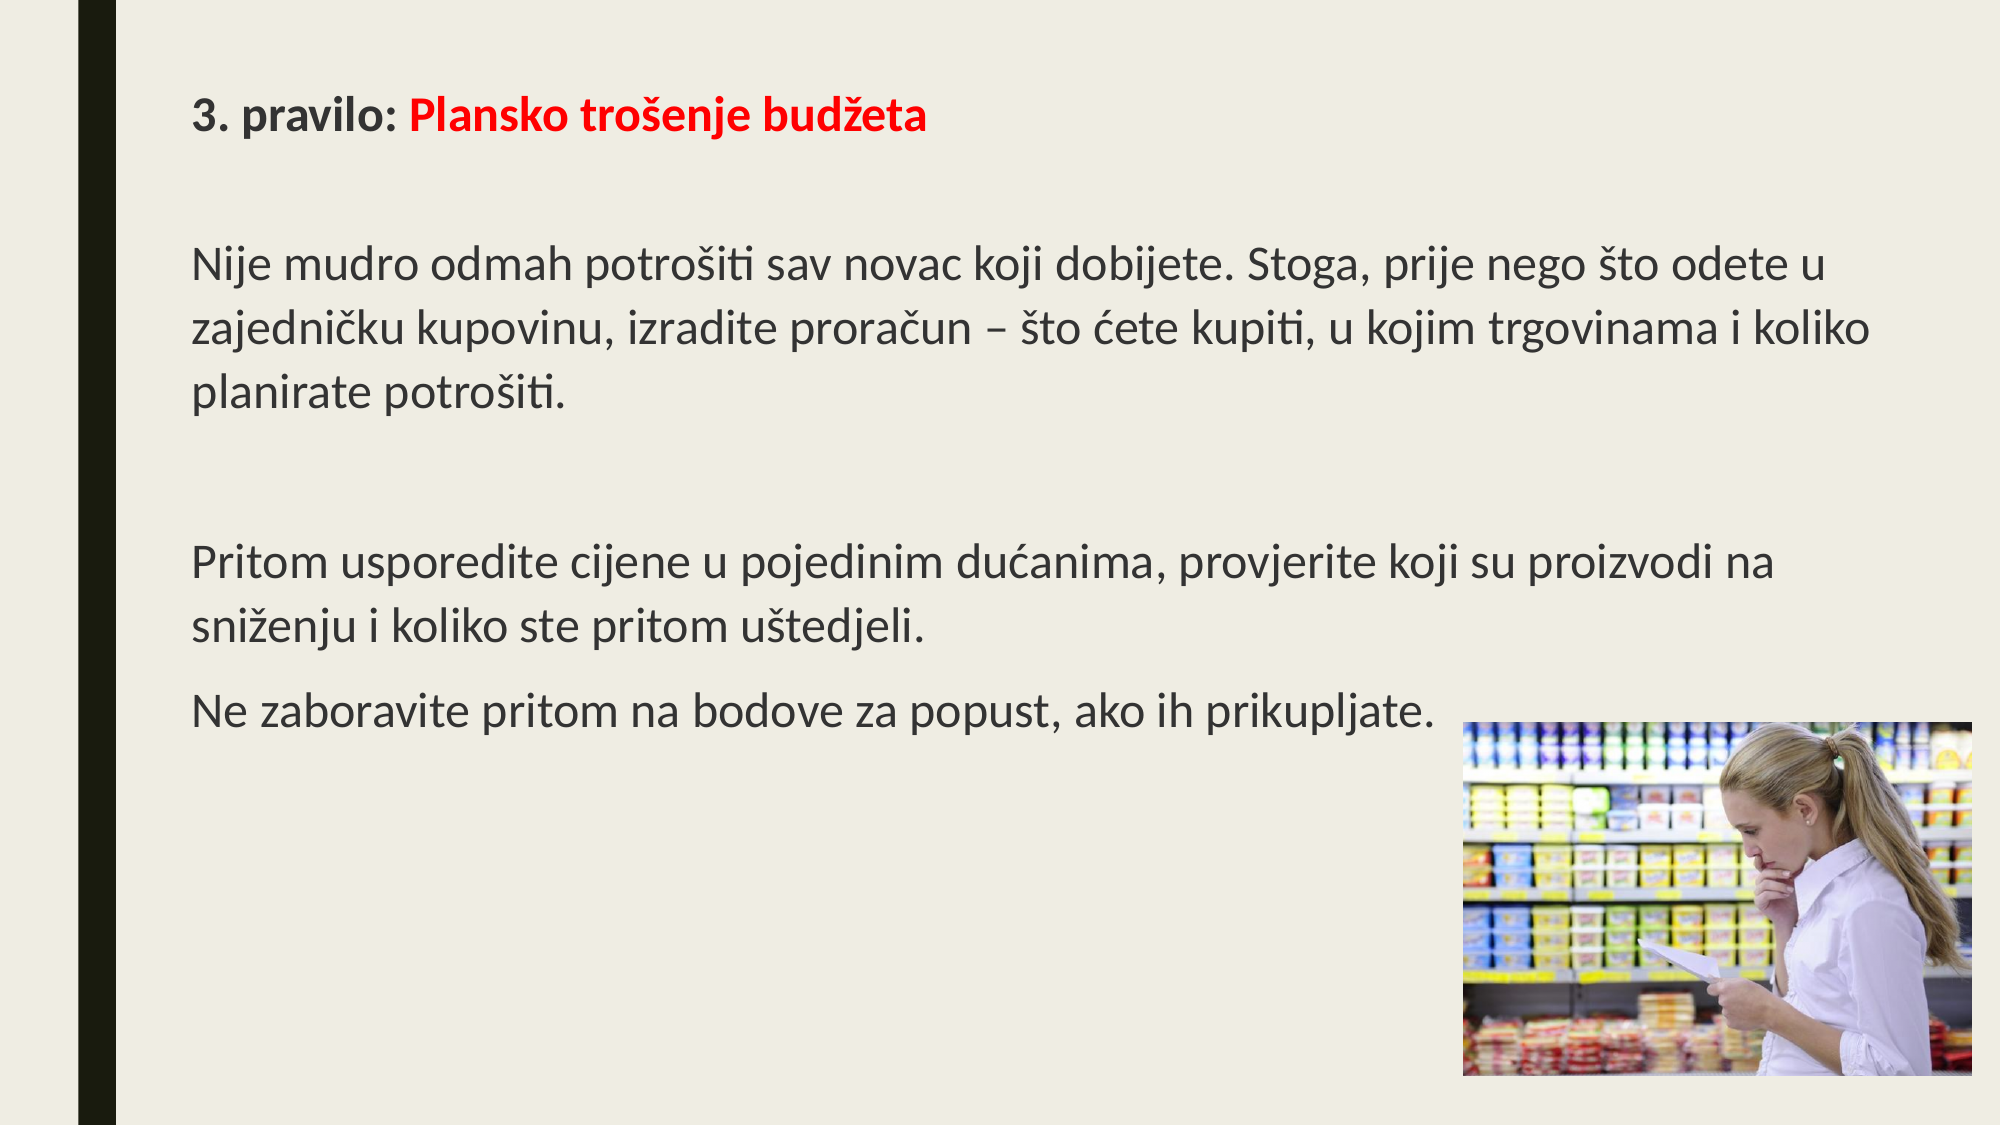

# 3. pravilo: Plansko trošenje budžeta
Nije mudro odmah potrošiti sav novac koji dobijete. Stoga, prije nego što odete u zajedničku kupovinu, izradite proračun – što ćete kupiti, u kojim trgovinama i koliko planirate potrošiti.
Pritom usporedite cijene u pojedinim dućanima, provjerite koji su proizvodi na sniženju i koliko ste pritom uštedjeli.
Ne zaboravite pritom na bodove za popust, ako ih prikupljate.